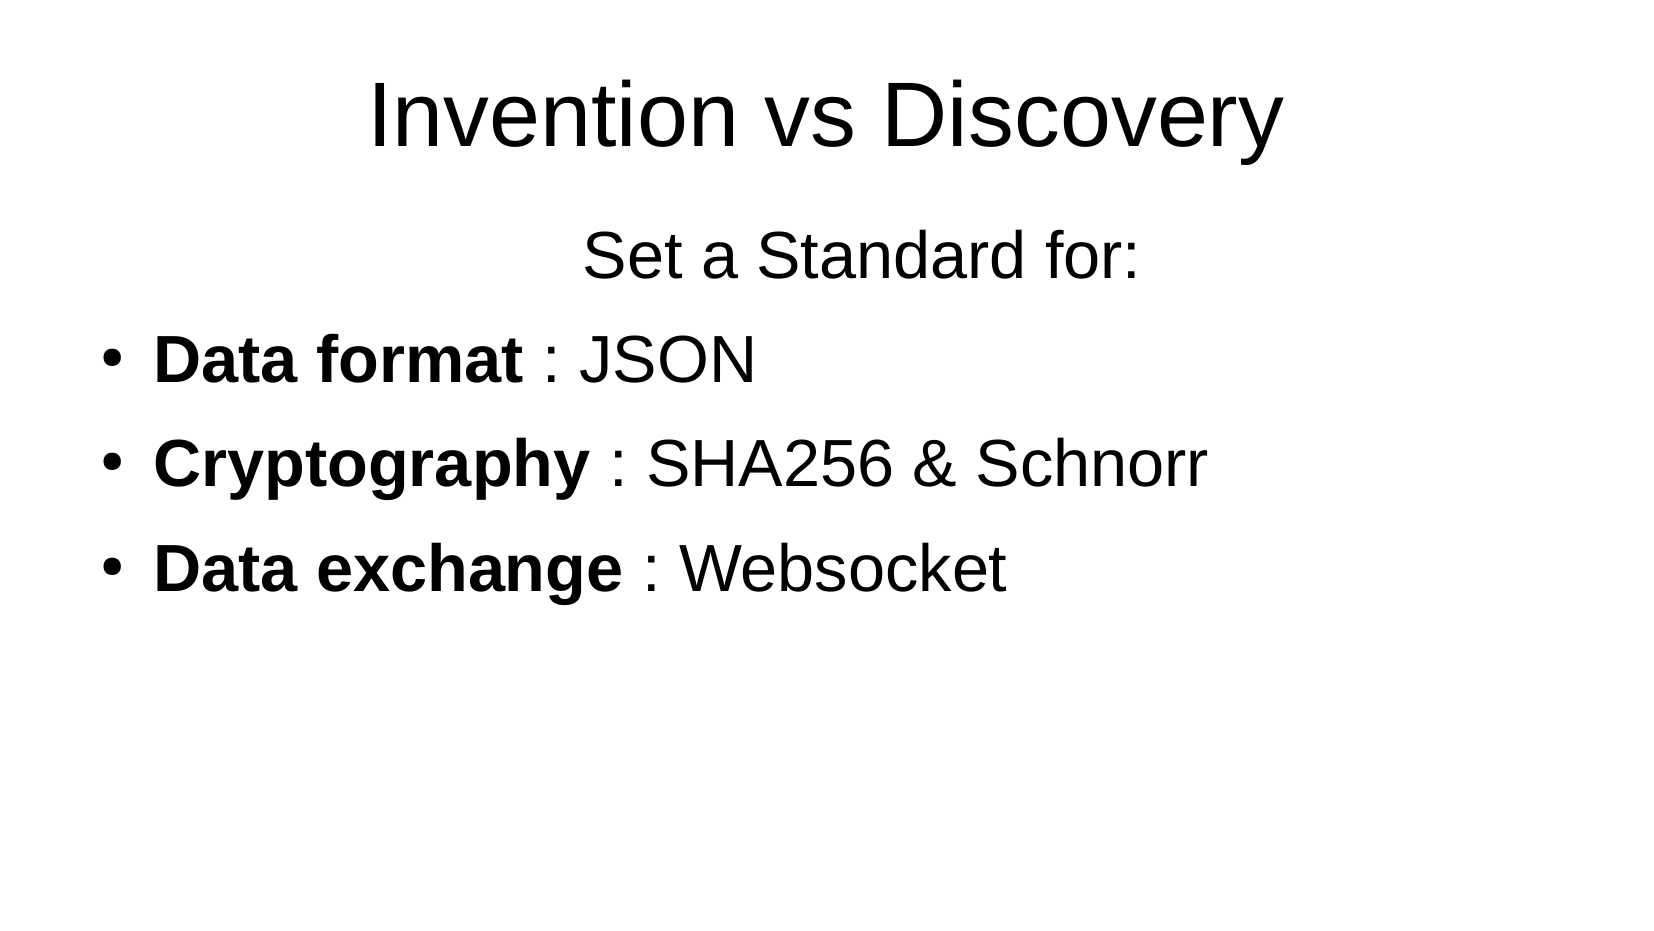

# Invention vs Discovery
Set a Standard for:
Data format : JSON
Cryptography : SHA256 & Schnorr
Data exchange : Websocket